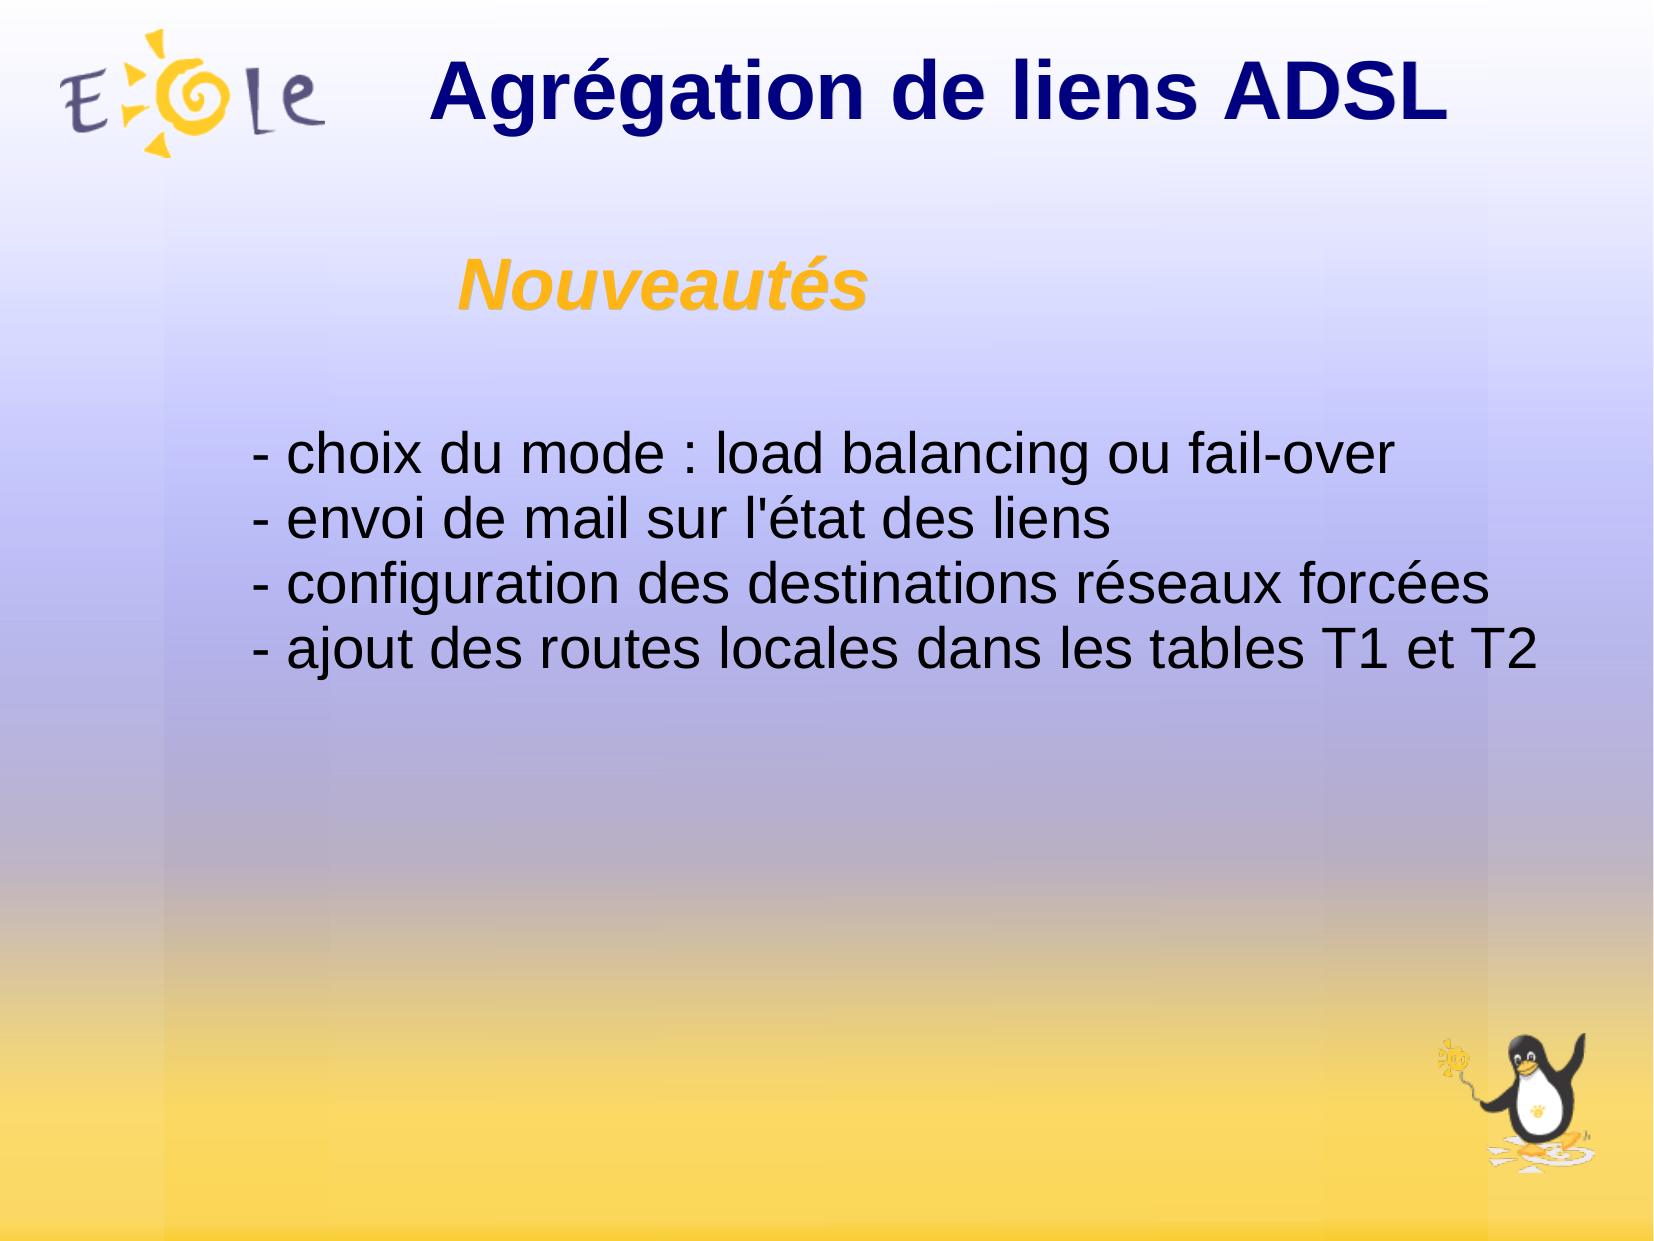

Agrégation de liens ADSL
Nouveautés
- choix du mode : load balancing ou fail-over
- envoi de mail sur l'état des liens
- configuration des destinations réseaux forcées
- ajout des routes locales dans les tables T1 et T2